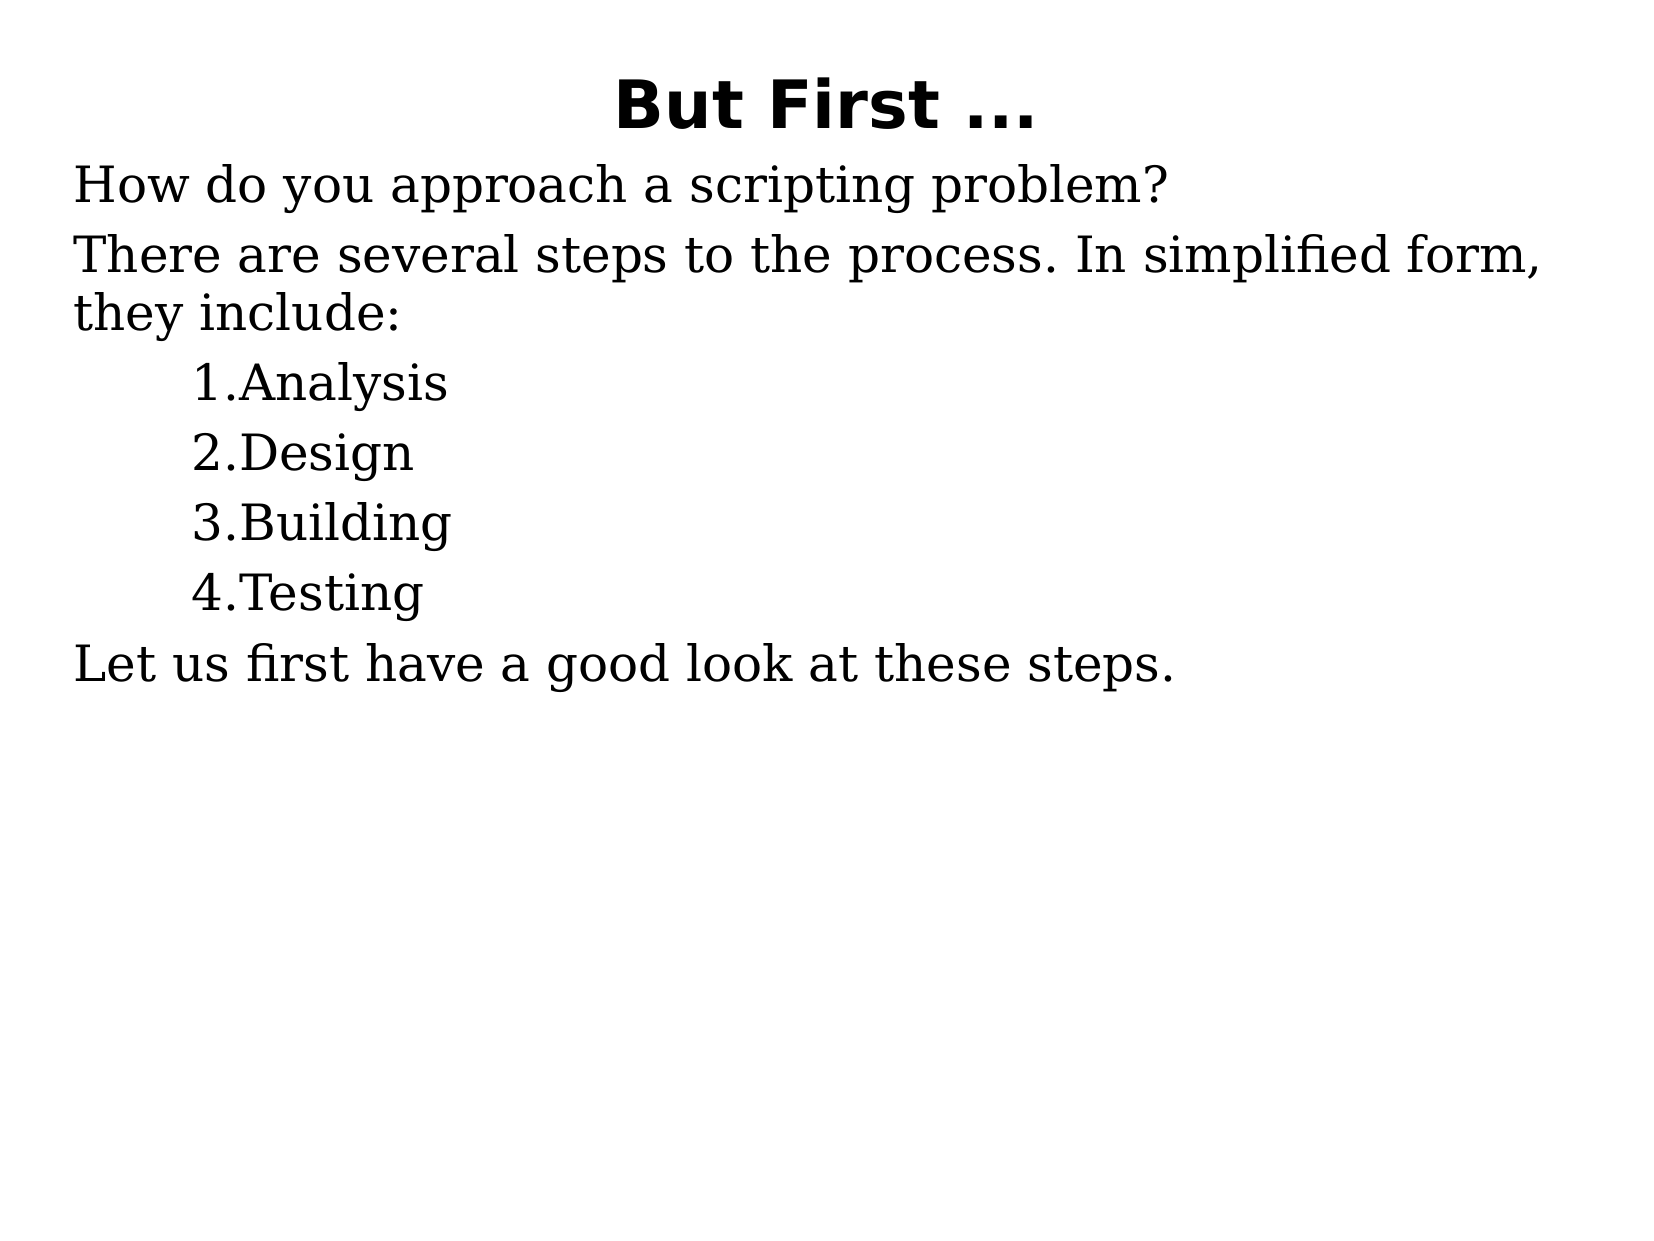

But First ...
How do you approach a scripting problem?
There are several steps to the process. In simplified form, they include:
Analysis
Design
Building
Testing
Let us first have a good look at these steps.